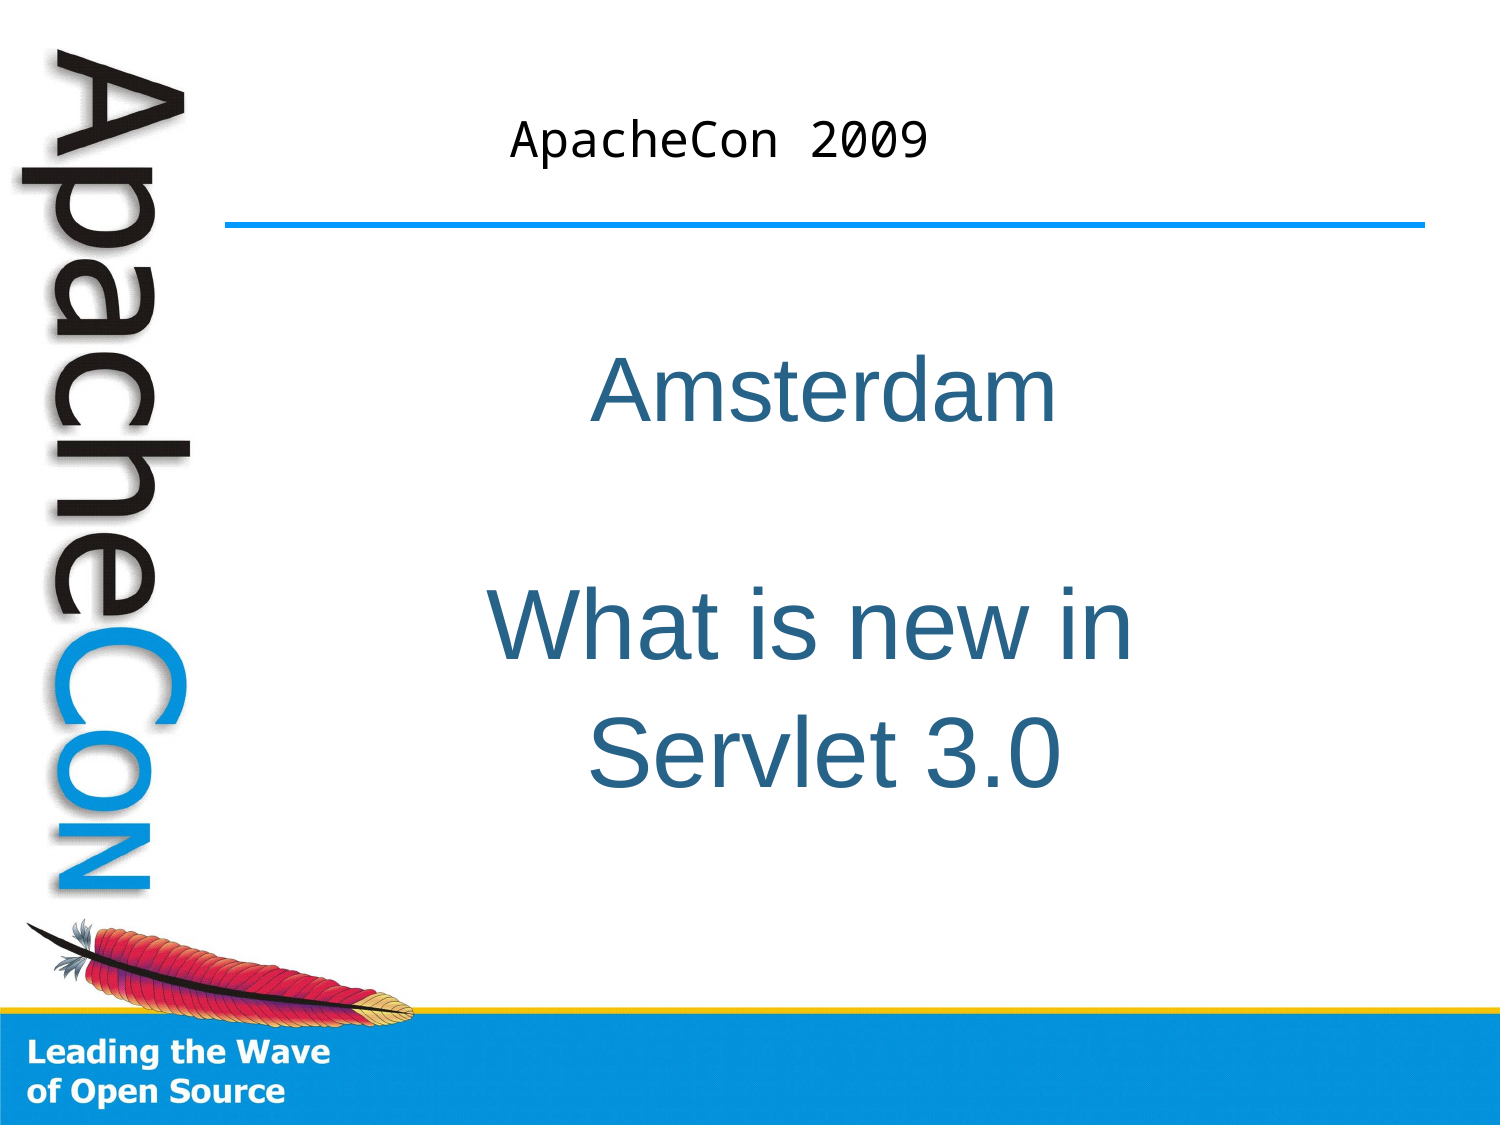

ApacheCon 2009
# Amsterdam
What is new in
Servlet 3.0